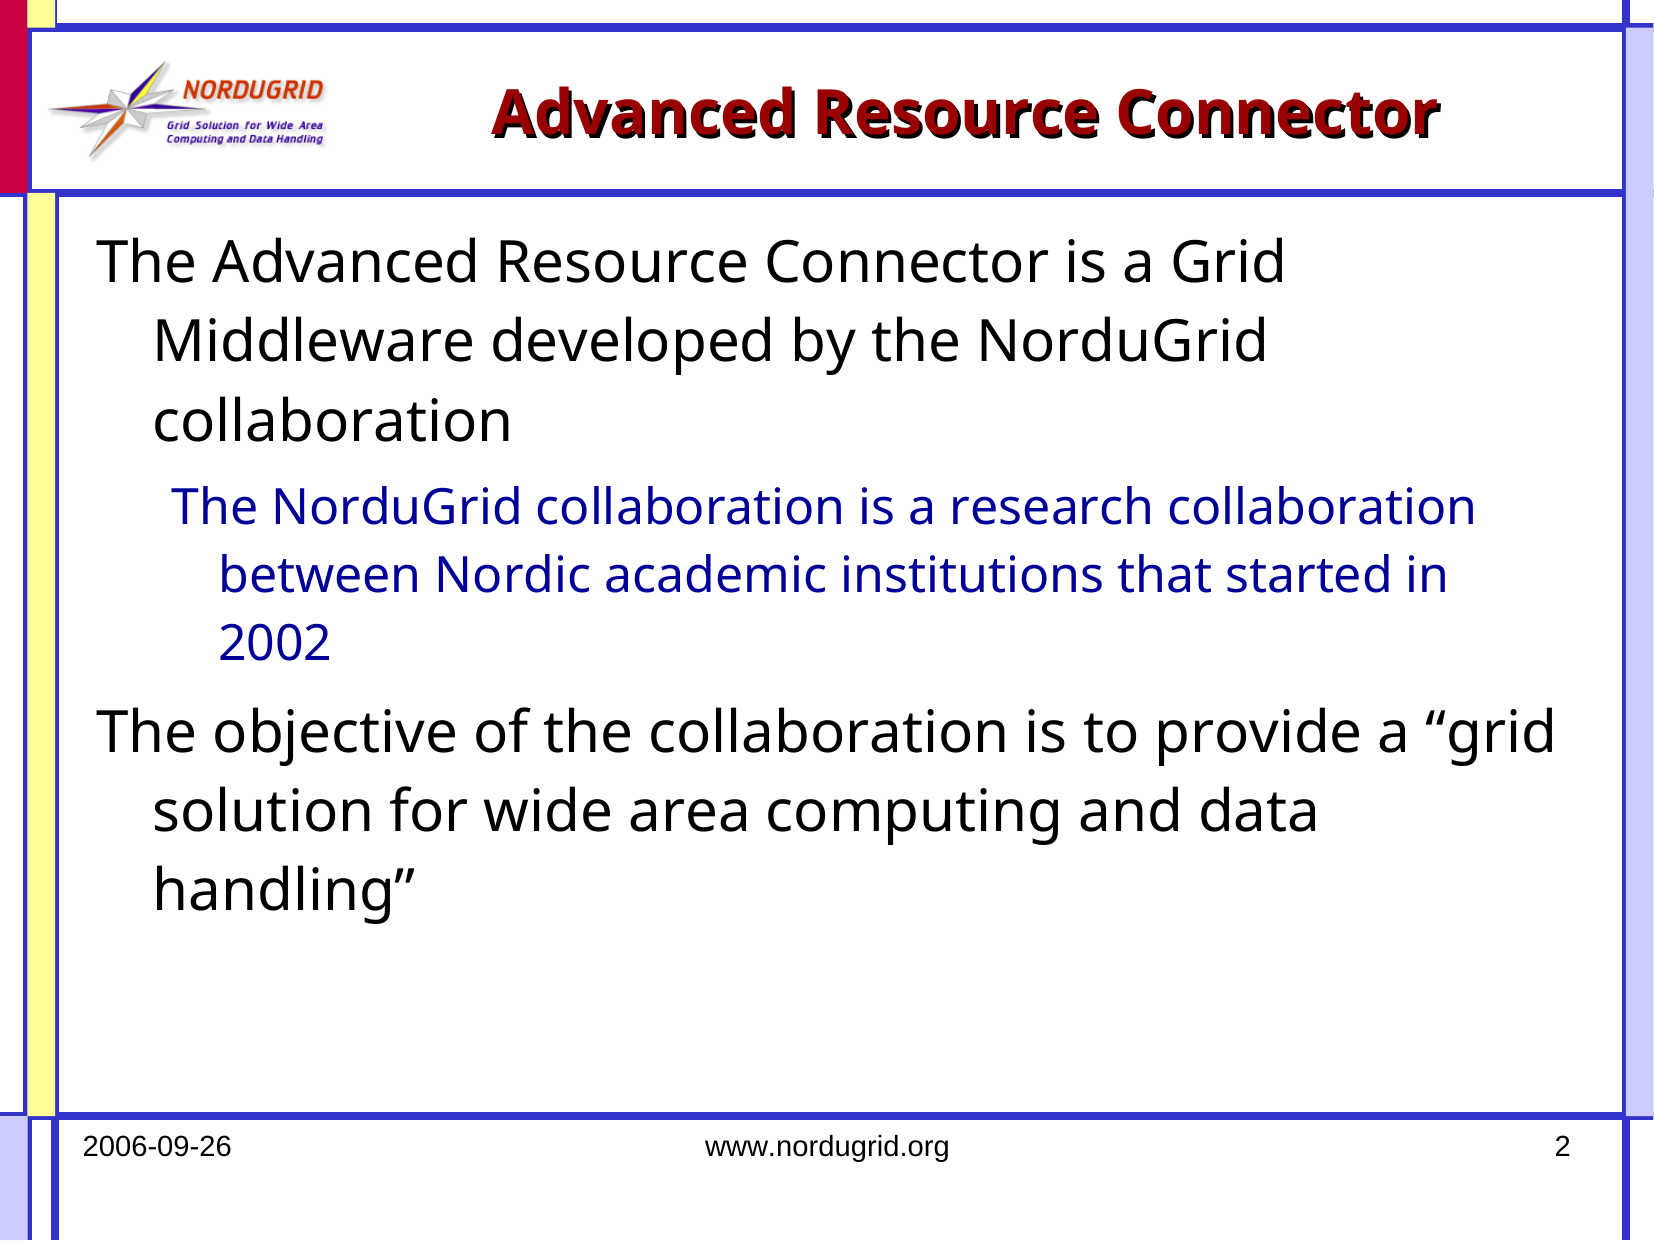

# Advanced Resource Connector
The Advanced Resource Connector is a Grid Middleware developed by the NorduGrid collaboration
The NorduGrid collaboration is a research collaboration between Nordic academic institutions that started in 2002
The objective of the collaboration is to provide a “grid solution for wide area computing and data handling”
2006-09-26
www.nordugrid.org
2